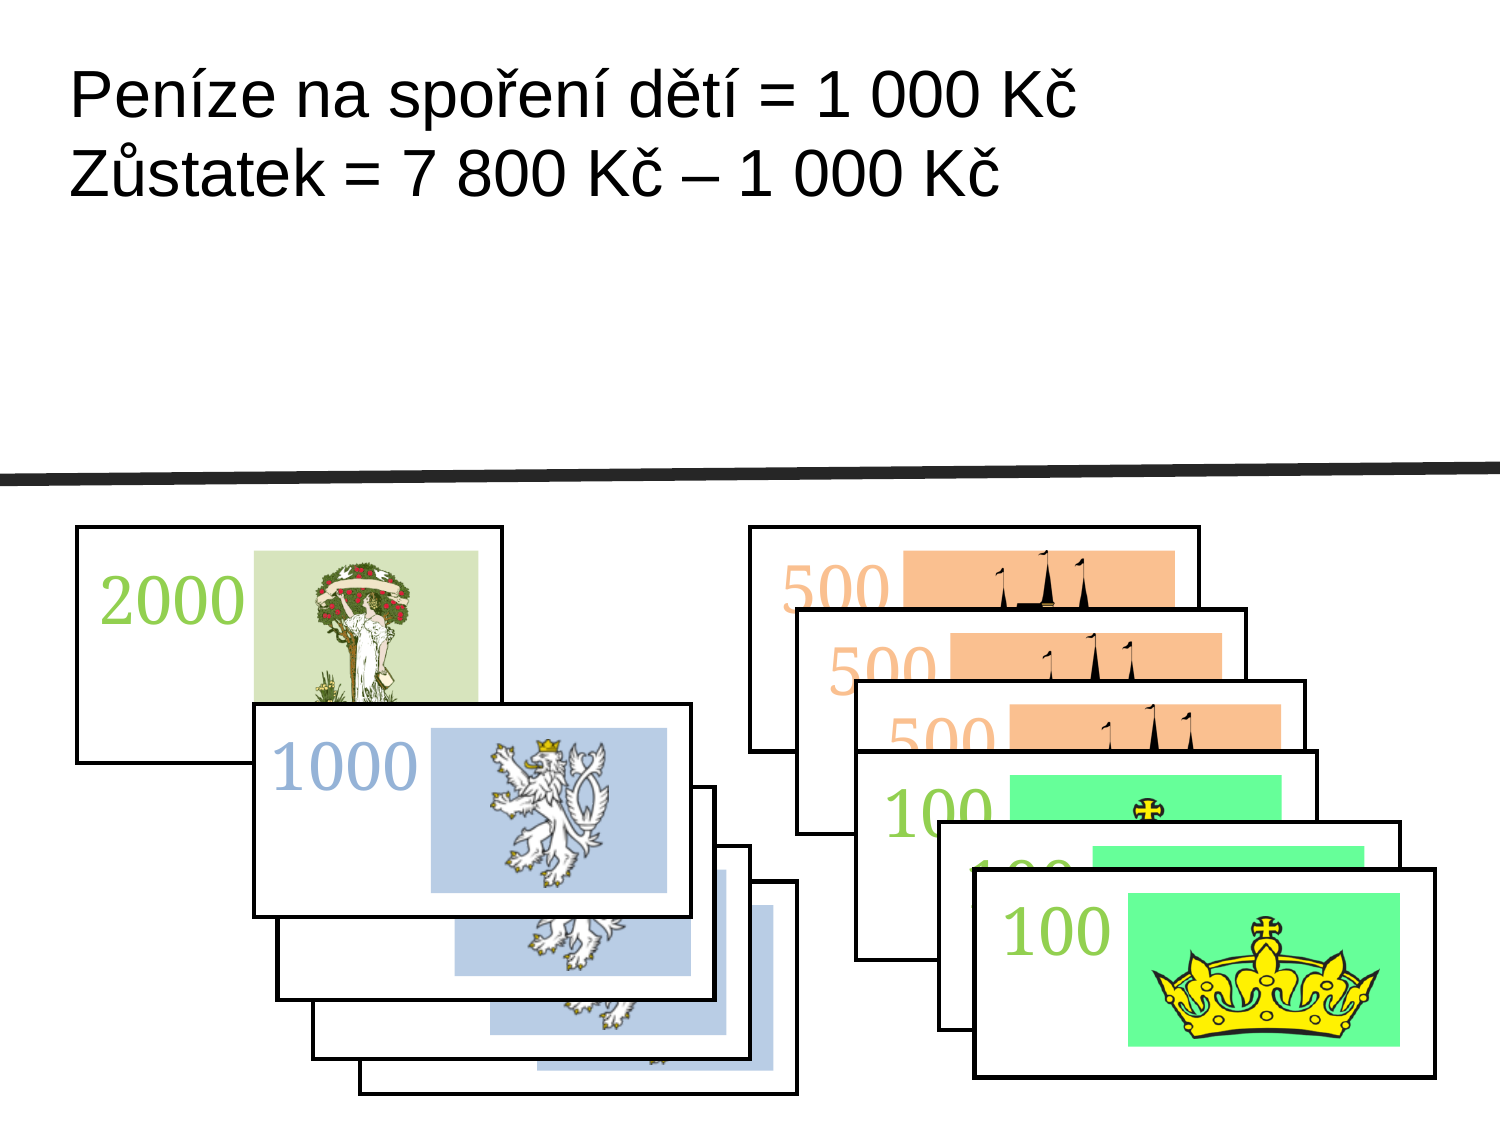

Peníze na spoření dětí = 1 000 Kč
Zůstatek = 7 800 Kč – 1 000 Kč
2000
500
500
500
1000
100
1000
100
1000
100
1000